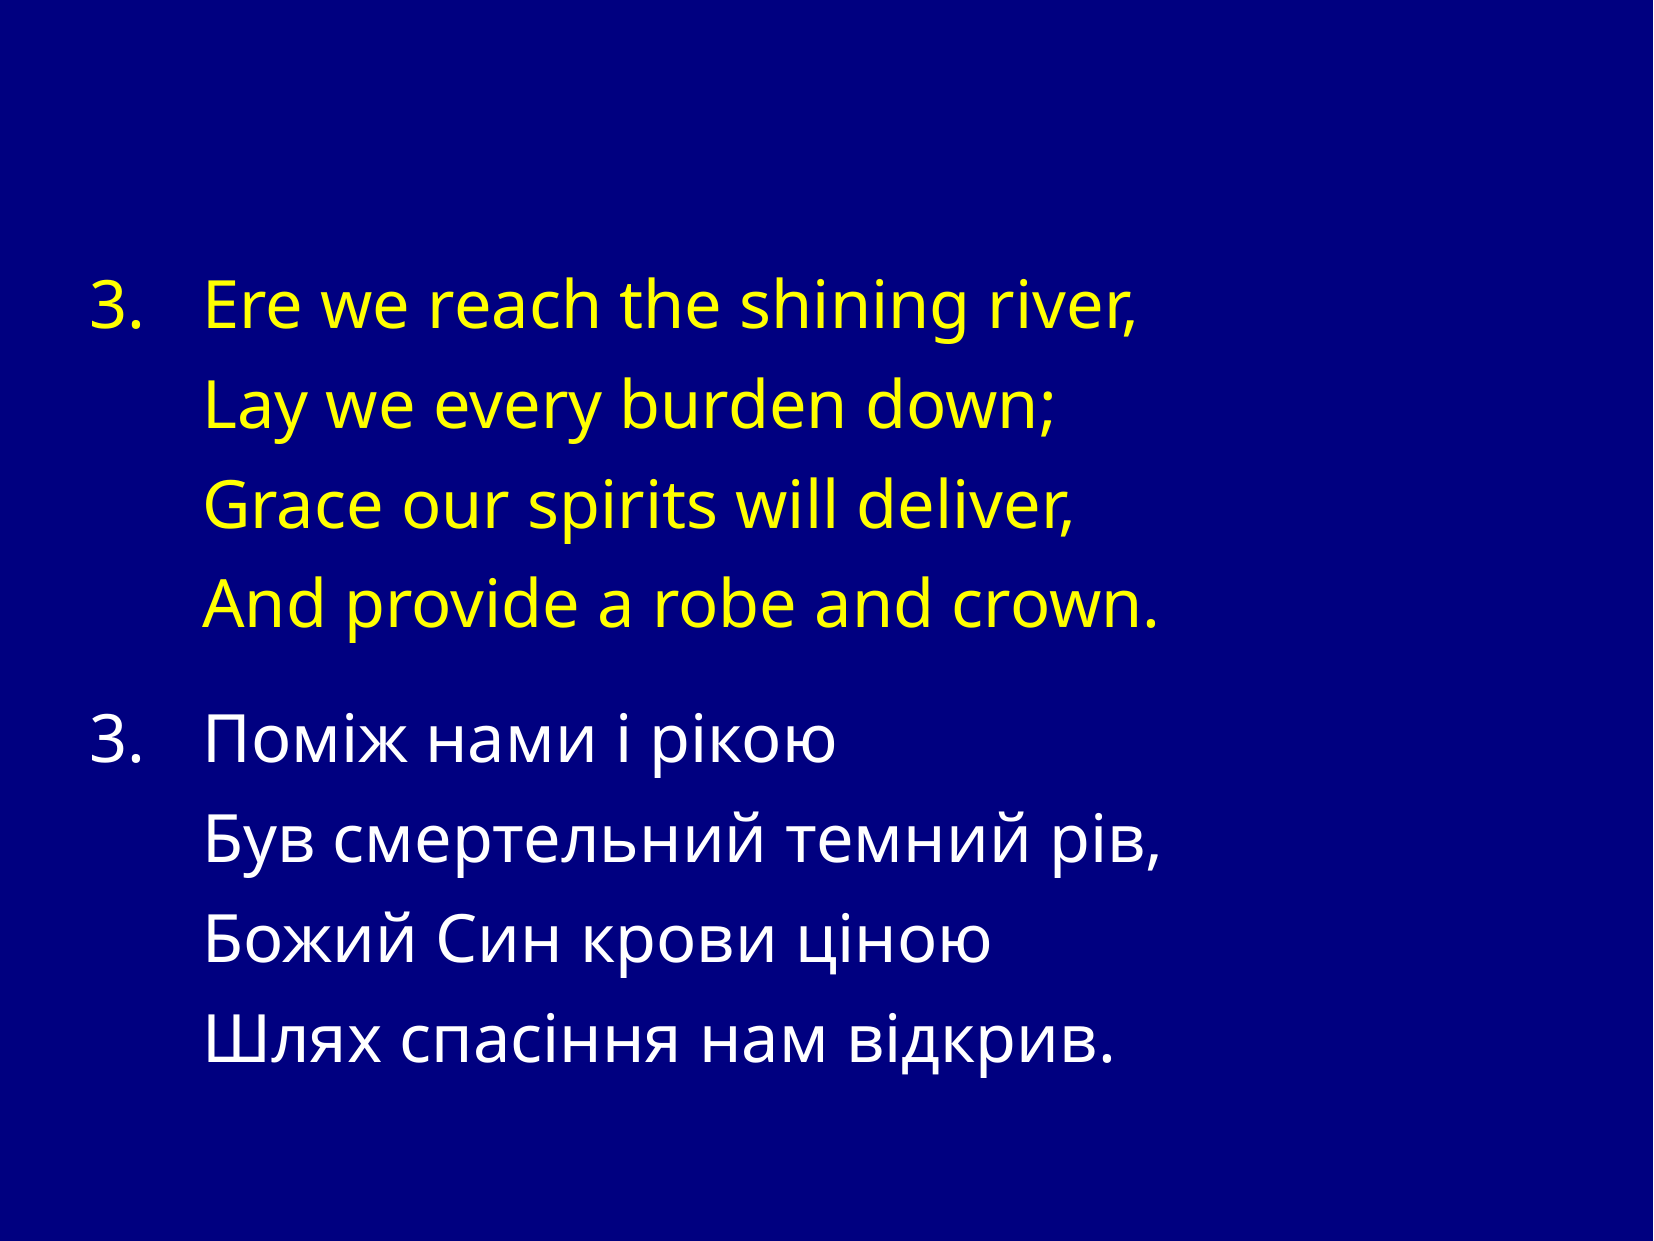

3.	Ere we reach the shining river,
	Lay we every burden down;
	Grace our spirits will deliver,
	And provide a robe and crown.
3.	Поміж нами і рікою
	Був смертельний темний рів,
	Божий Син крови ціною
	Шлях спасіння нам відкрив.